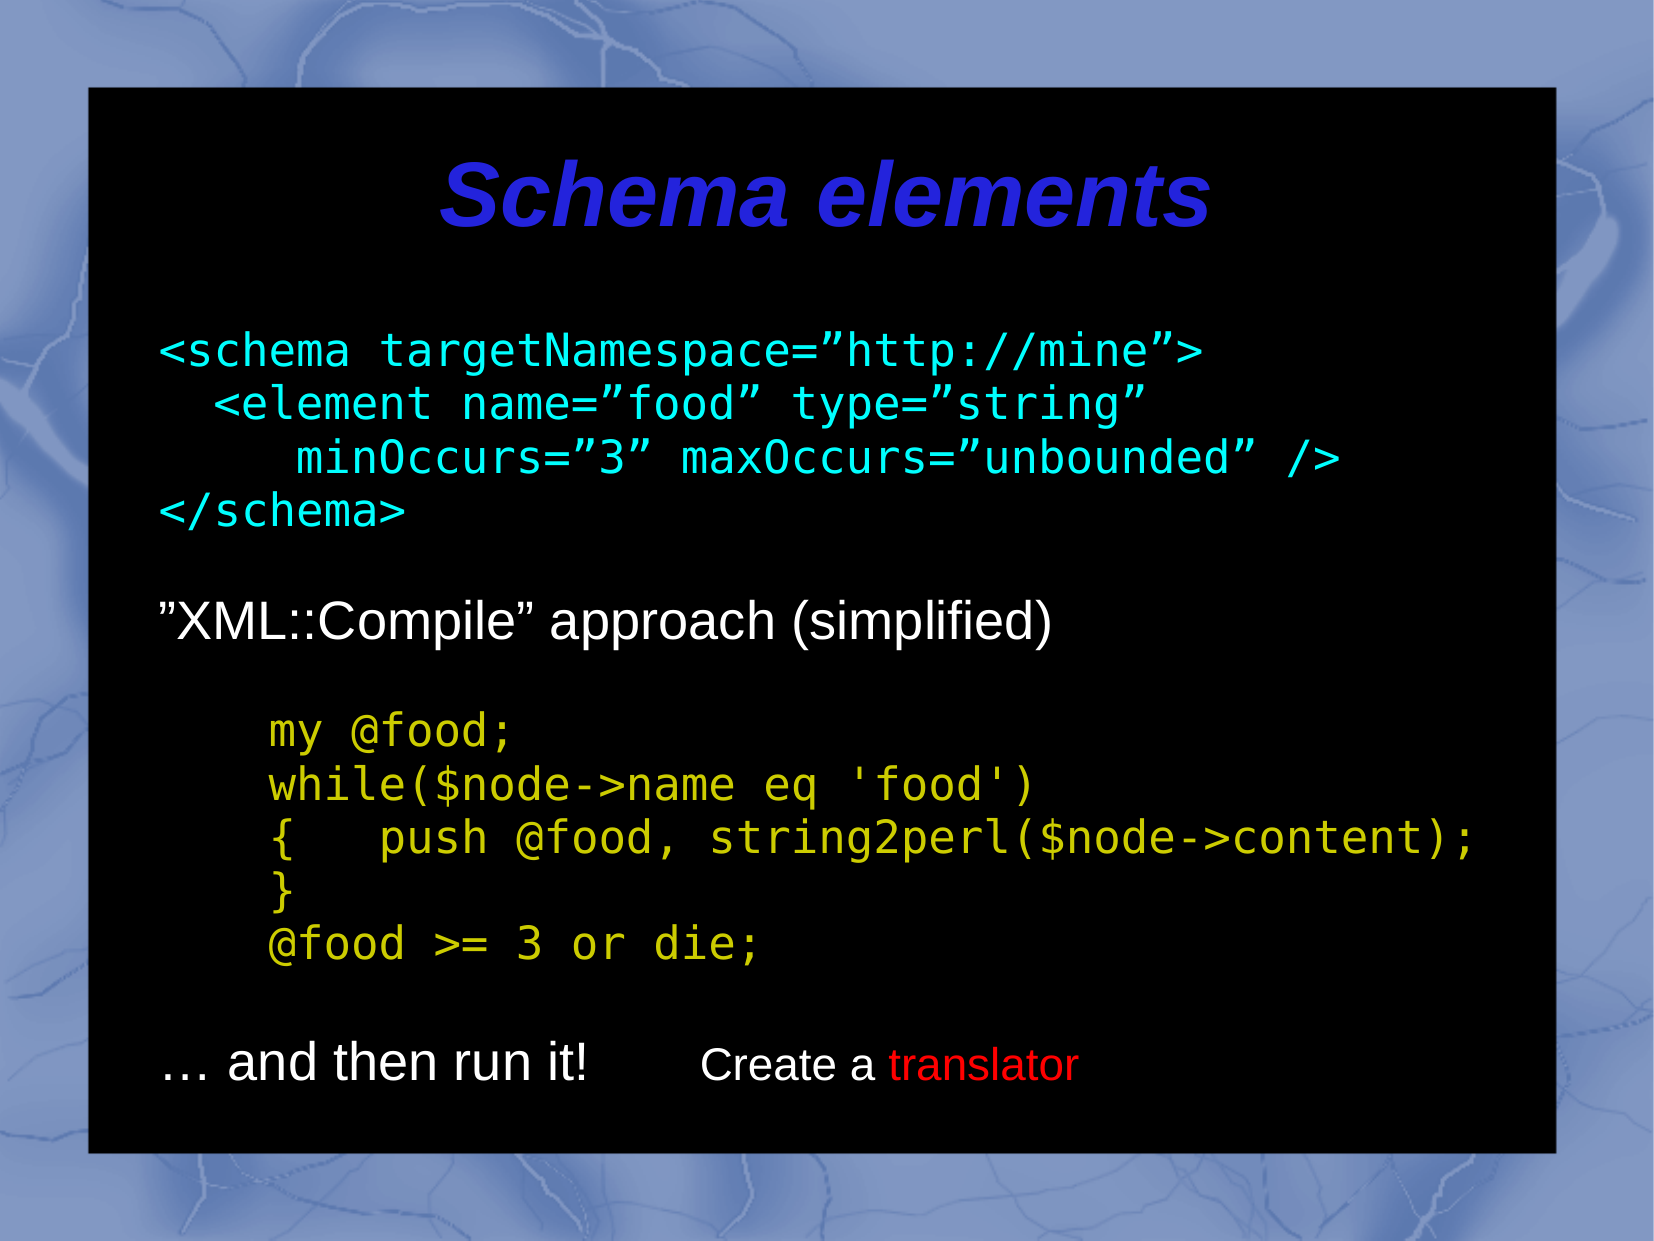

# Schema elements
<schema targetNamespace=”http://mine”>
 <element name=”food” type=”string”
 minOccurs=”3” maxOccurs=”unbounded” />
</schema>
”XML::Compile” approach (simplified)
 my @food;
 while($node->name eq 'food')
 { push @food, string2perl($node->content);
 }
 @food >= 3 or die;
… and then run it! Create a translator